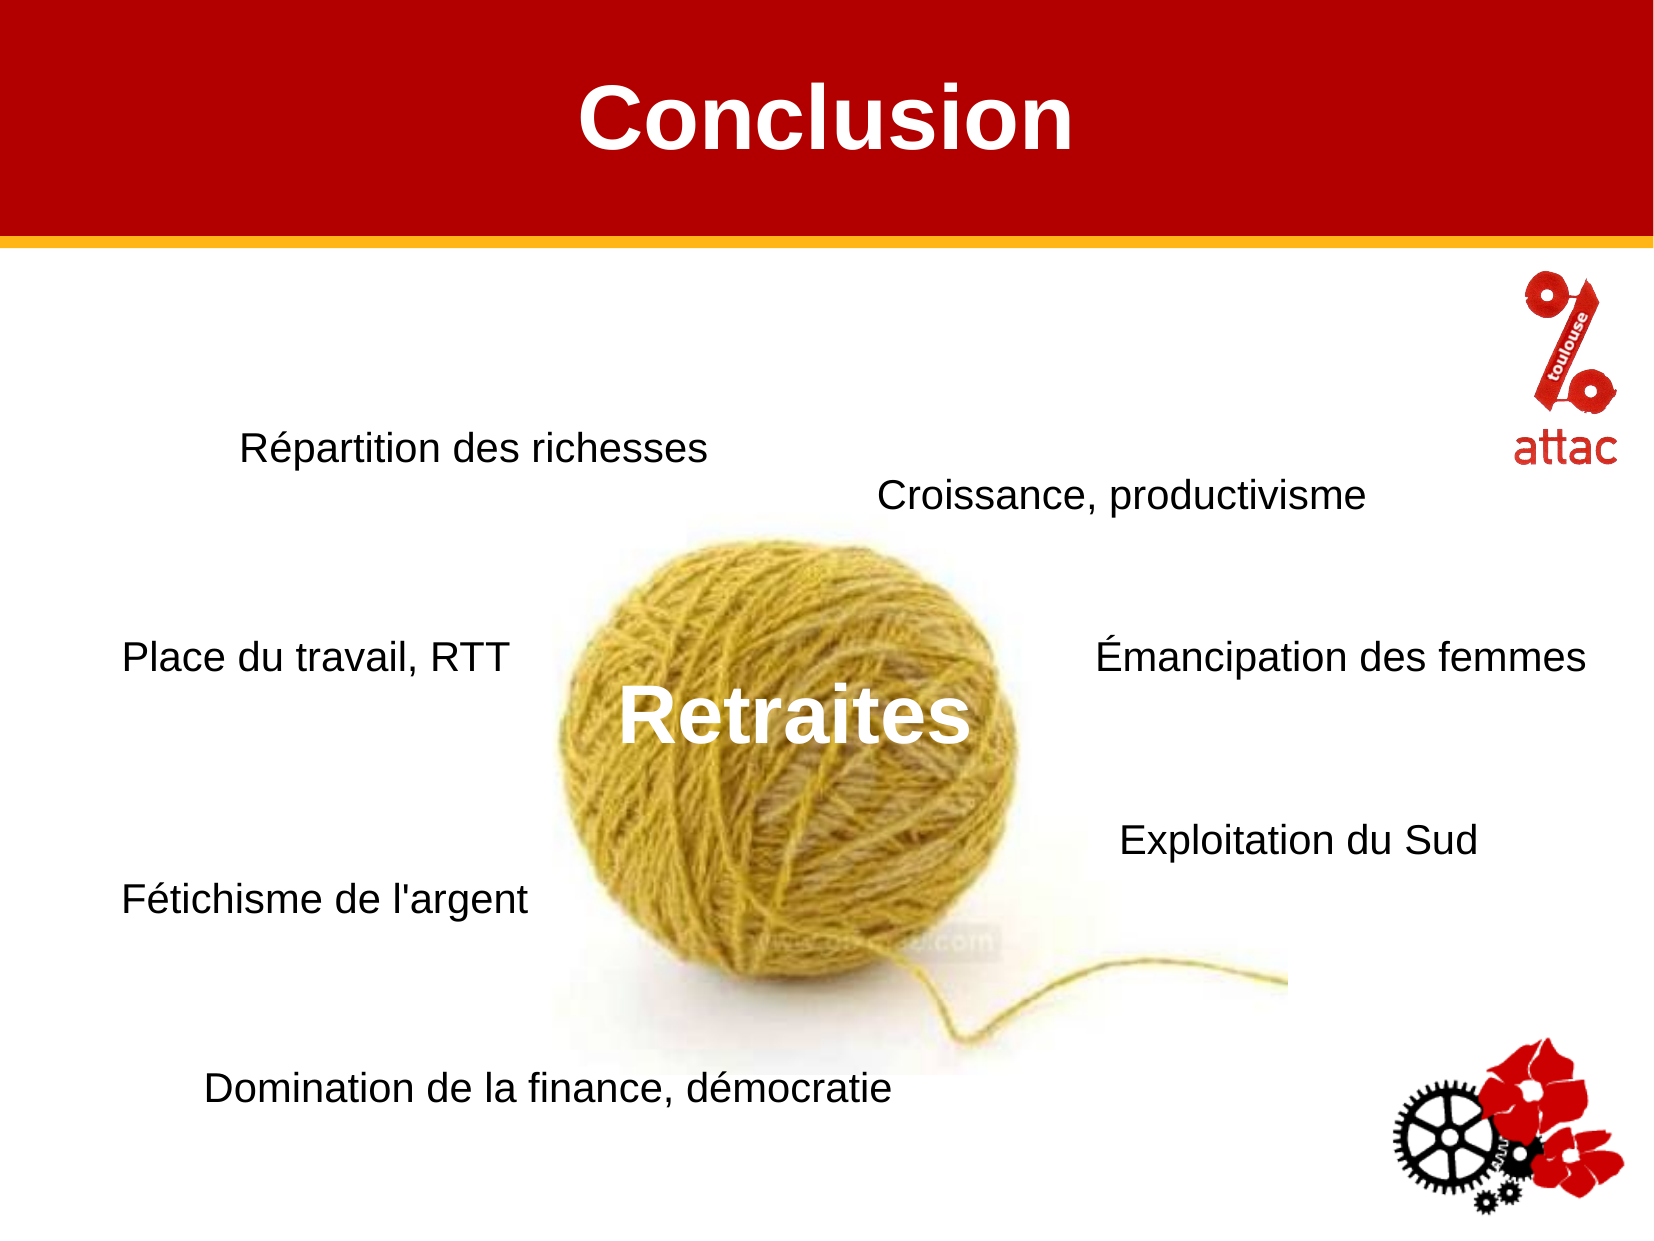

# Conclusion
Répartition des richesses
Croissance, productivisme
Place du travail, RTT
Émancipation des femmes
Retraites
Exploitation du Sud
Fétichisme de l'argent
Domination de la finance, démocratie